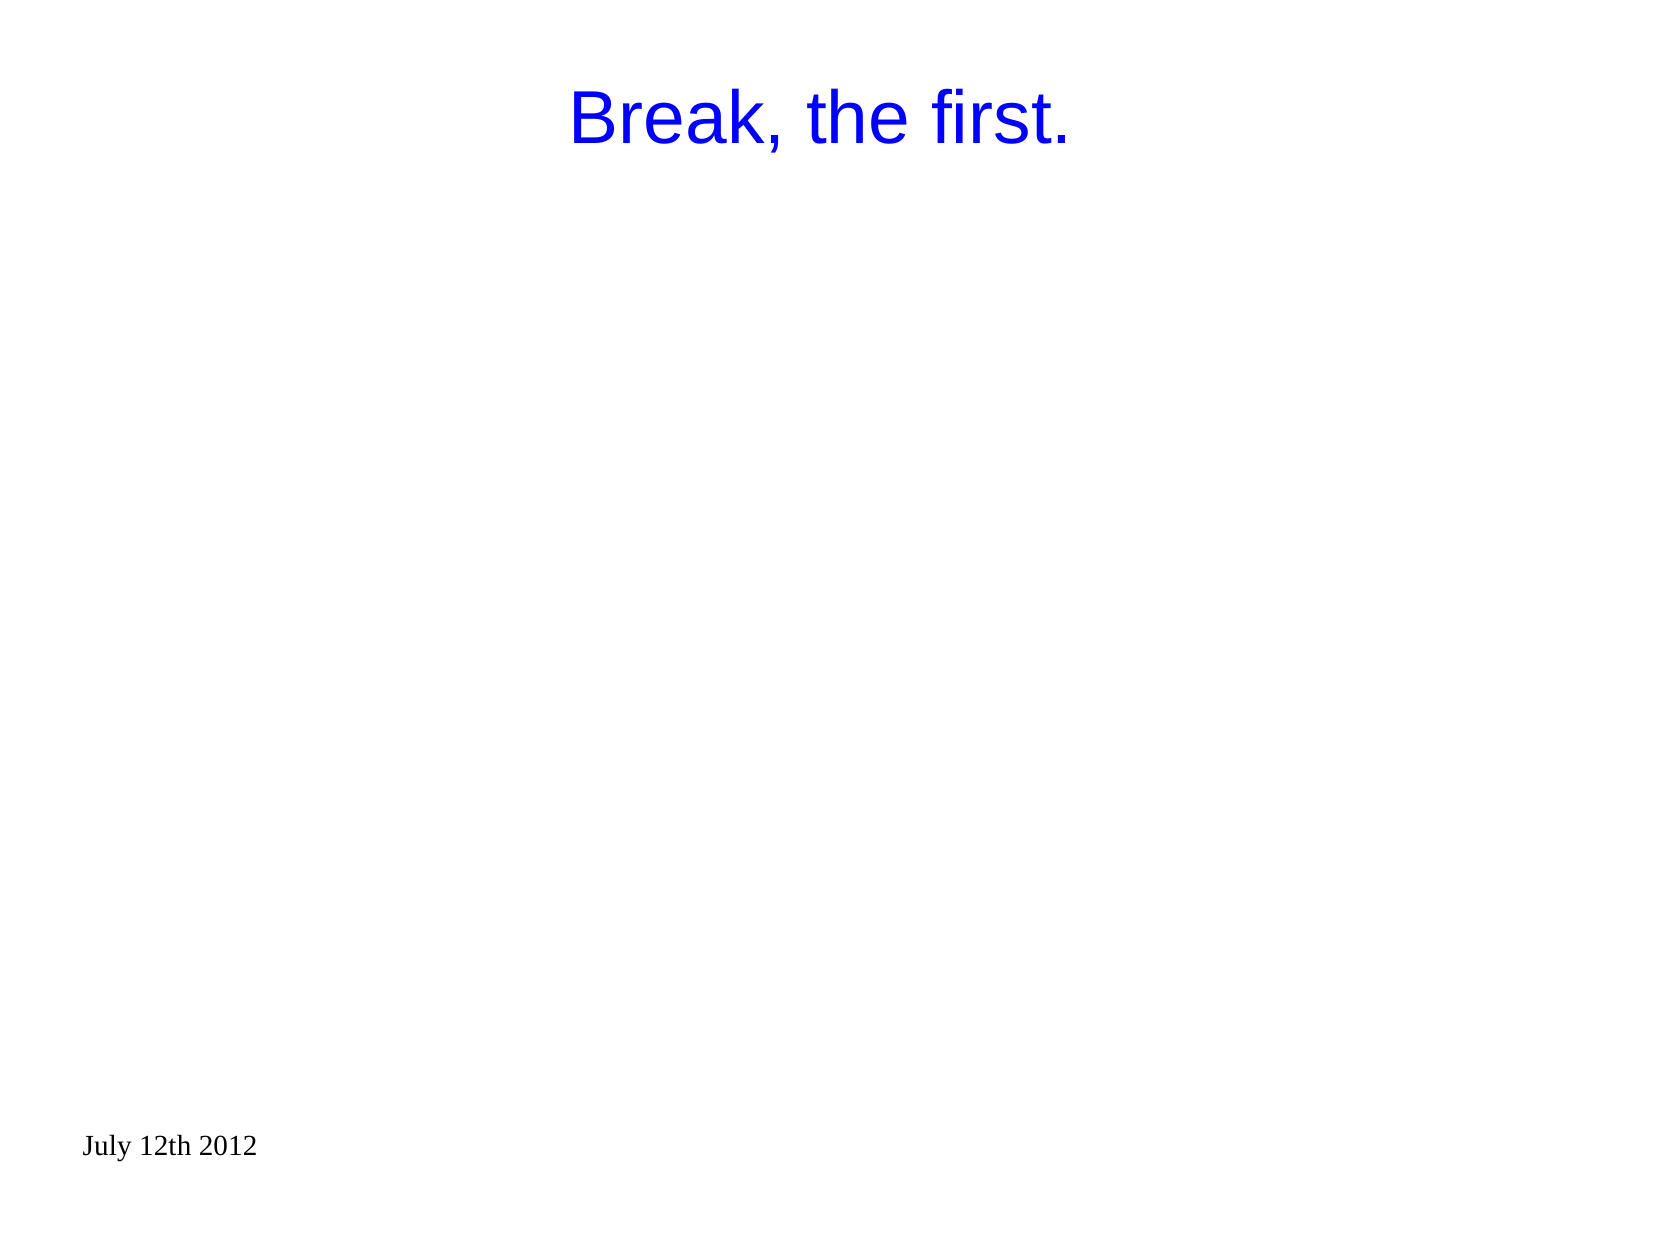

# Break, the first.
July 12th 2012